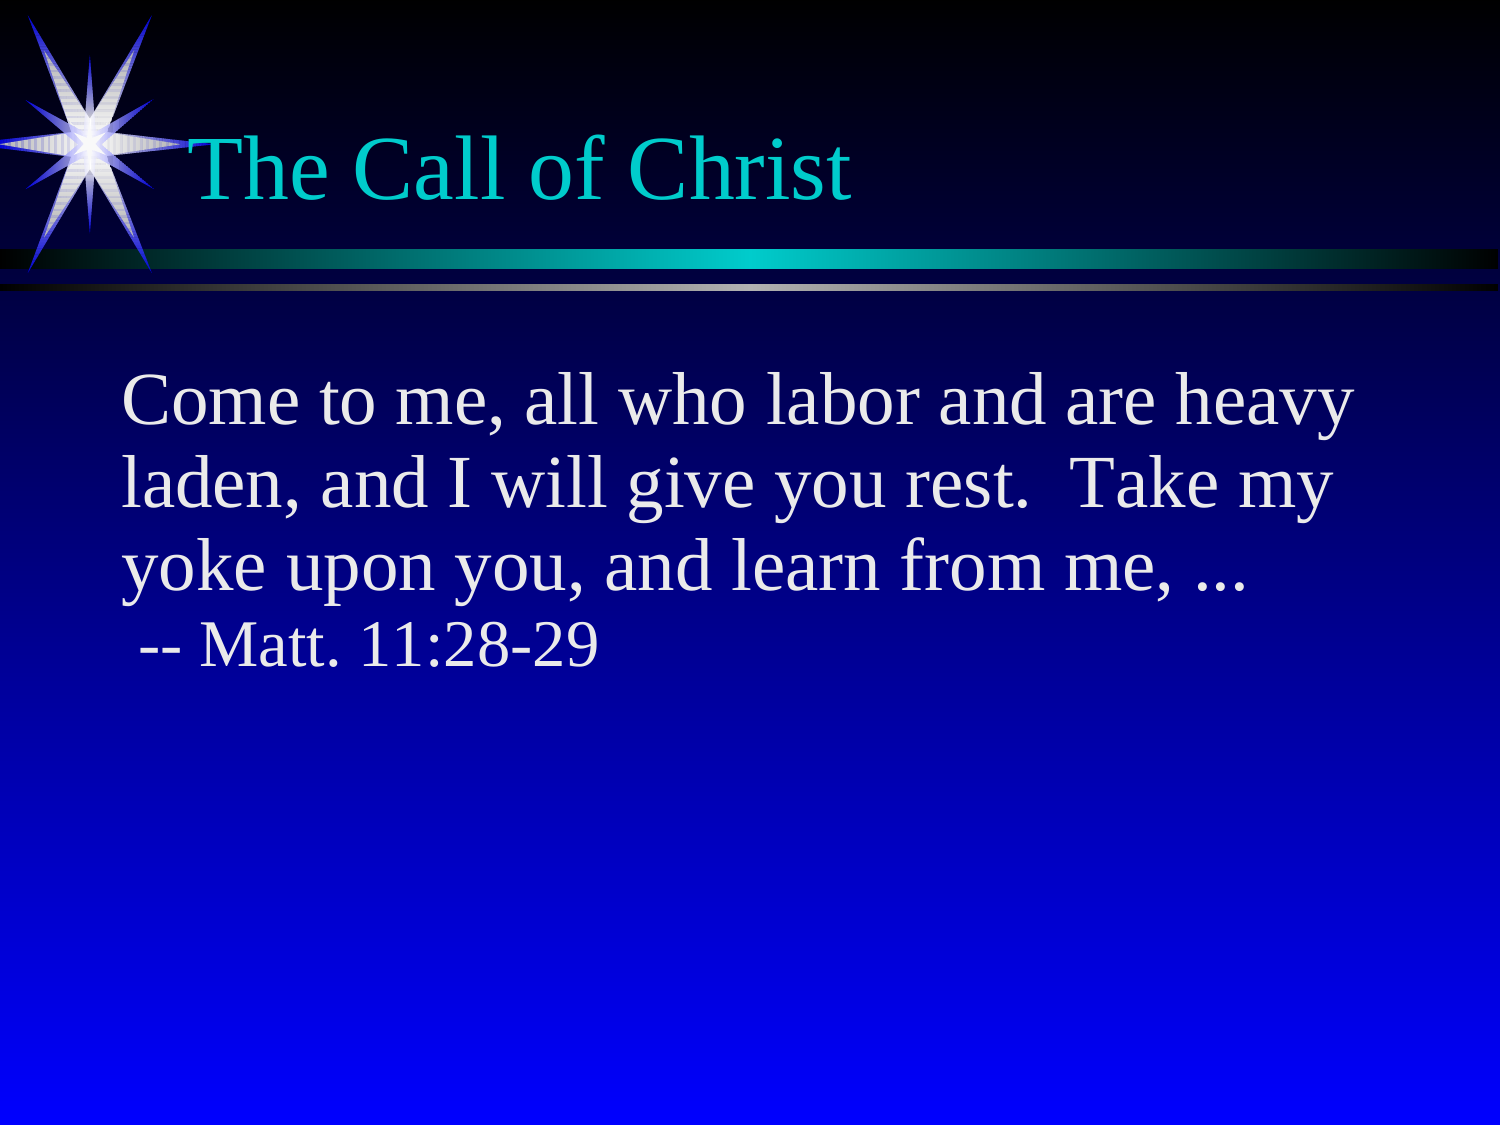

# The Call of Christ
Come to me, all who labor and are heavy laden, and I will give you rest. Take my yoke upon you, and learn from me, ...
 -- Matt. 11:28-29